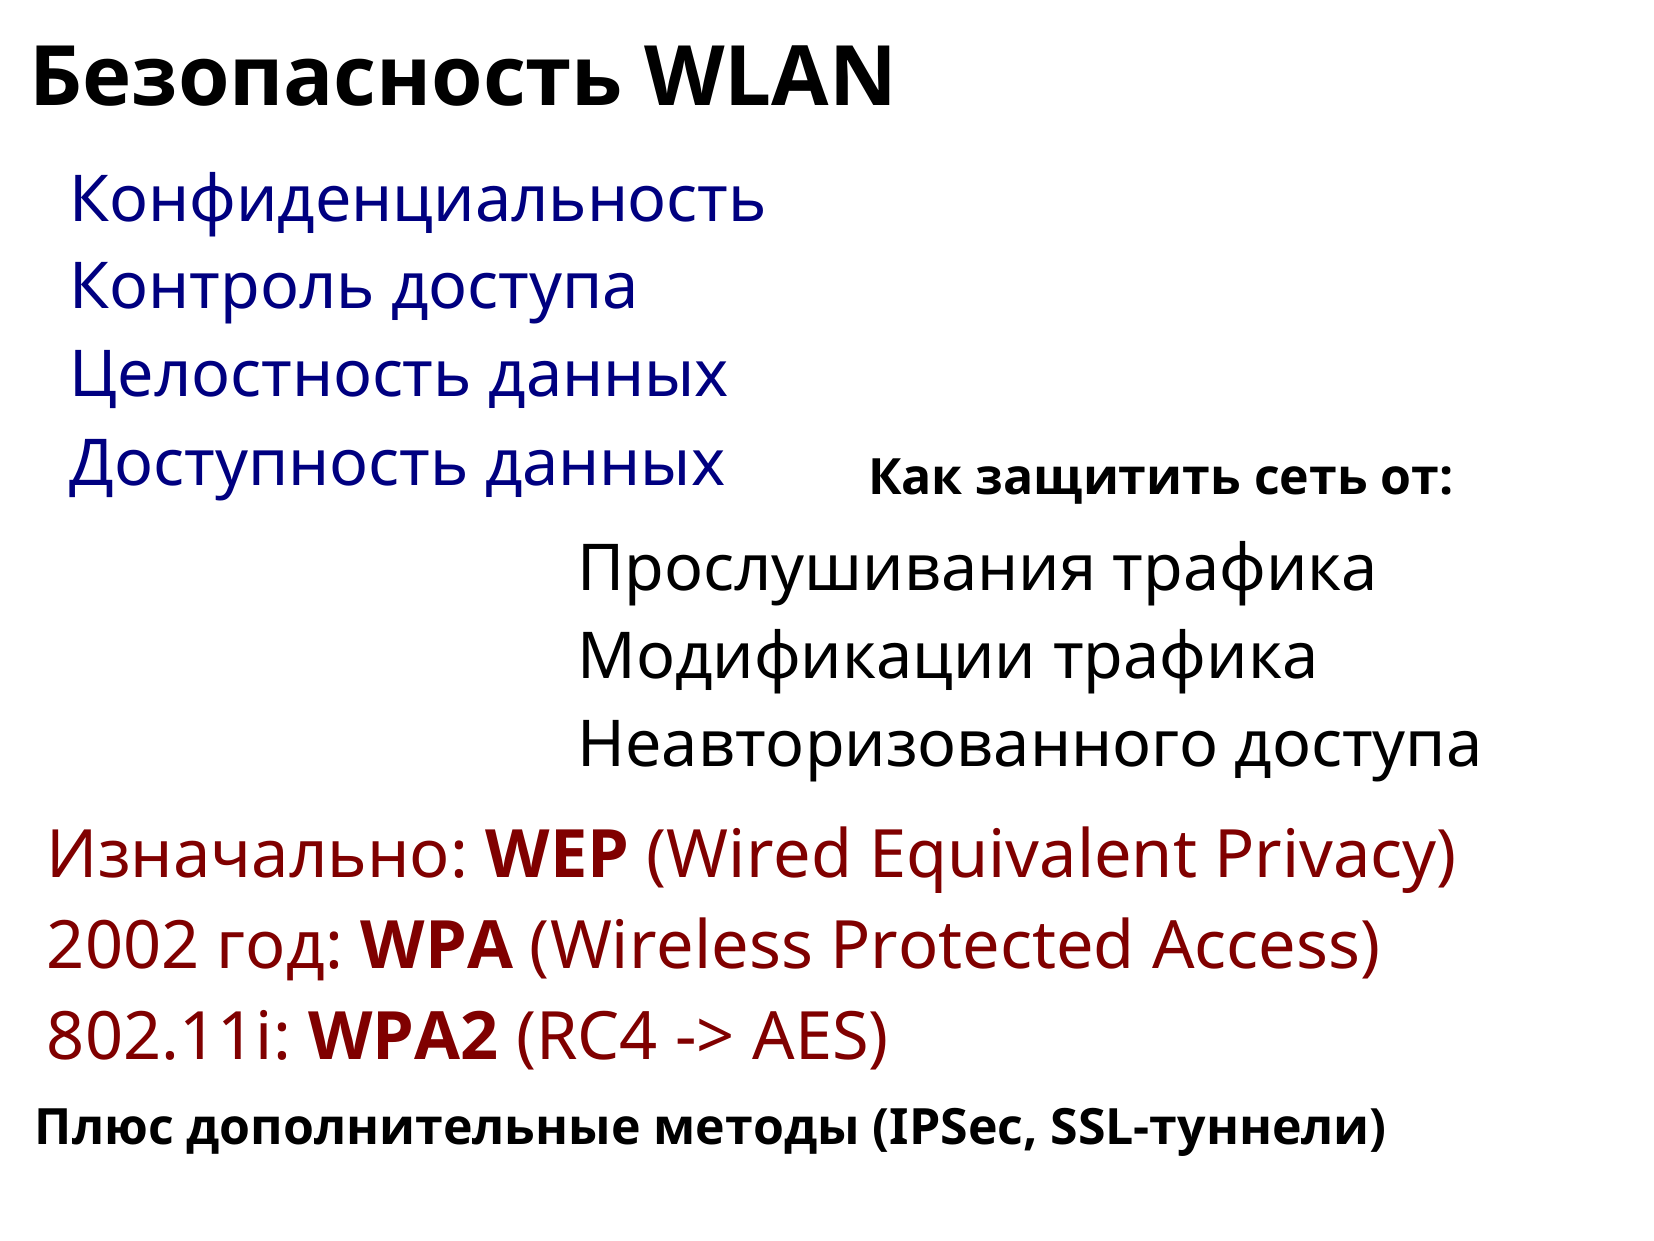

Безопасность WLAN
 Конфиденциальность
 Контроль доступа
 Целостность данных
 Доступность данных
Как защитить сеть от:
 Прослушивания трафика
 Модификации трафика
 Неавторизованного доступа
 Изначально: WEP (Wired Equivalent Privacy)
 2002 год: WPA (Wireless Protected Access)
 802.11i: WPA2 (RC4 -> AES)
Плюс дополнительные методы (IPSec, SSL-туннели)